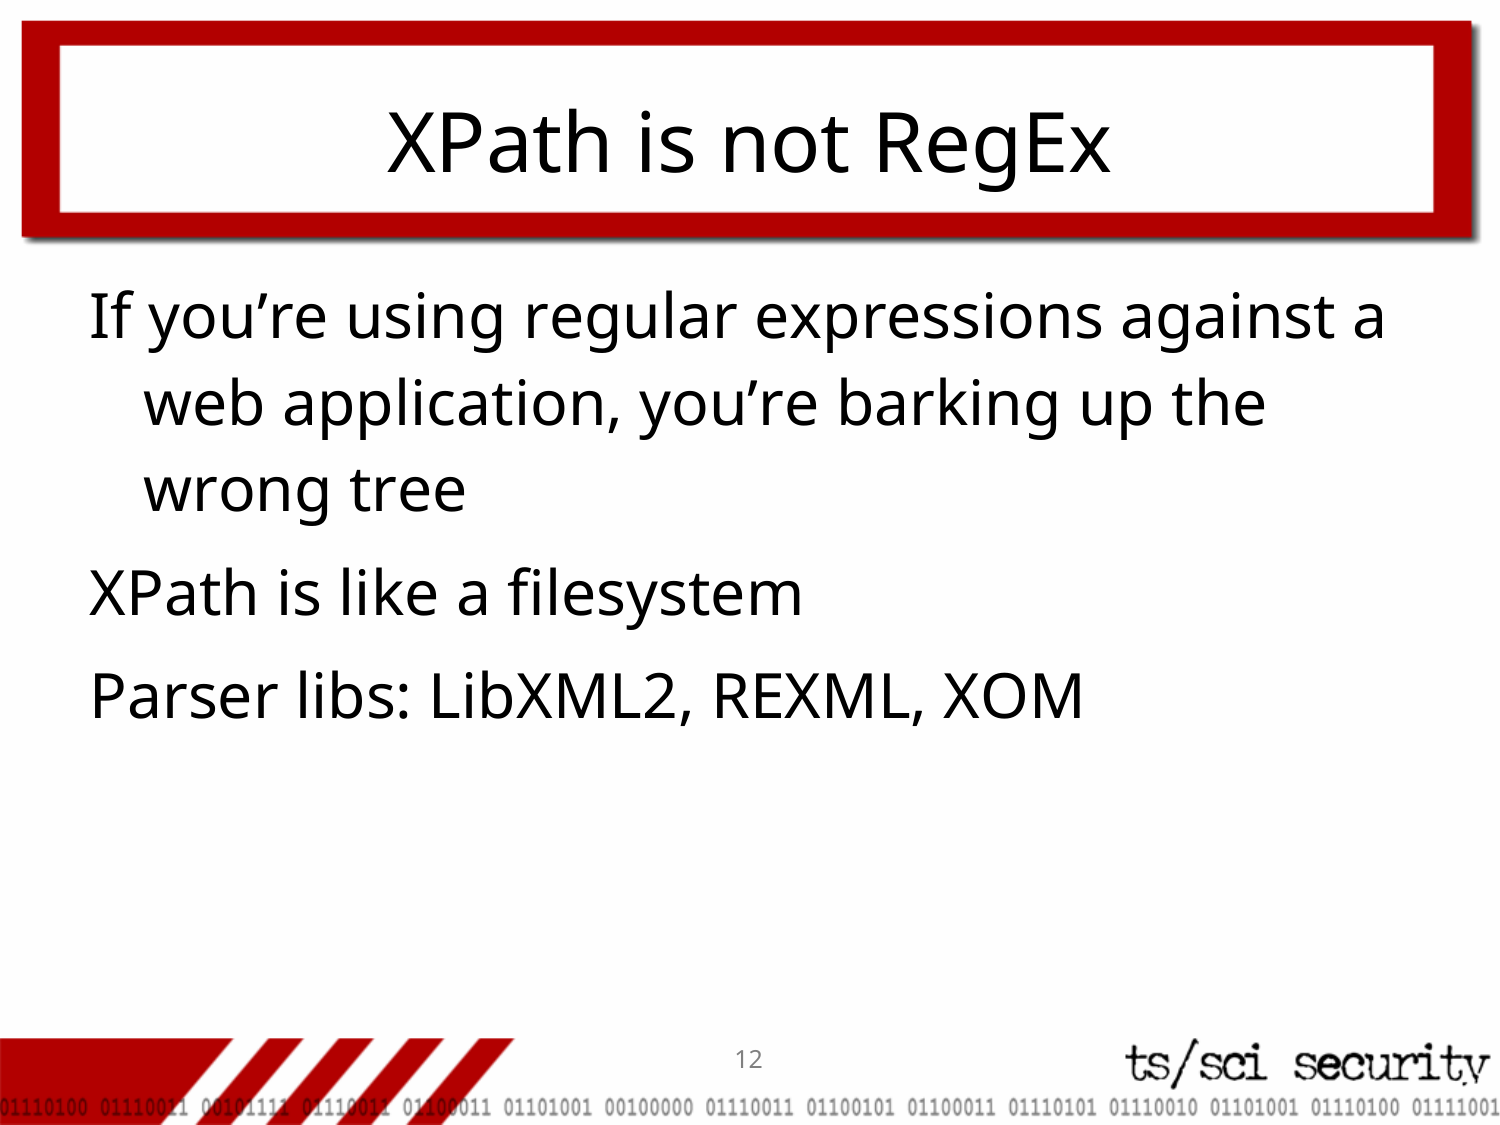

# XPath is not RegEx
If you’re using regular expressions against a web application, you’re barking up the wrong tree
XPath is like a filesystem
Parser libs: LibXML2, REXML, XOM
12